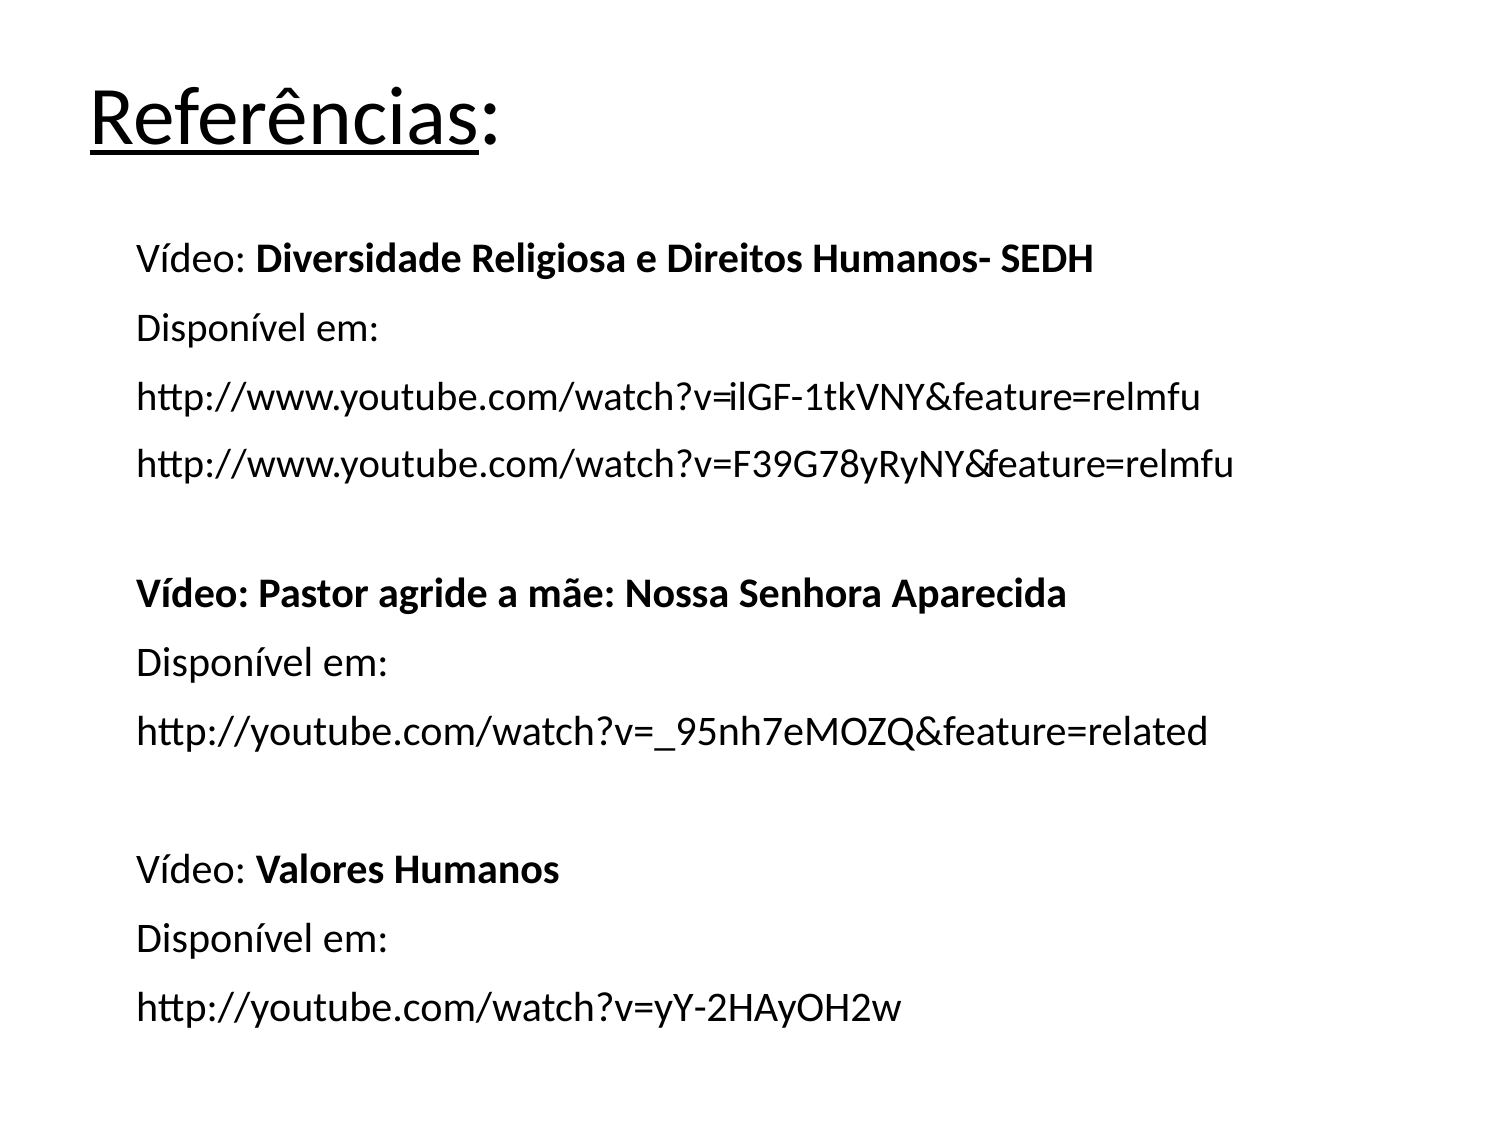

# Referências:
	Vídeo: Diversidade Religiosa e Direitos Humanos- SEDH
	Disponível em:
	http://www.youtube.com/watch?v=ilGF-1tkVNY&feature=relmfu
	http://www.youtube.com/watch?v=F39G78yRyNY&feature=relmfu
	Vídeo: Pastor agride a mãe: Nossa Senhora Aparecida
	Disponível em:
	http://youtube.com/watch?v=_95nh7eMOZQ&feature=related
	Vídeo: Valores Humanos
	Disponível em:
	http://youtube.com/watch?v=yY-2HAyOH2w